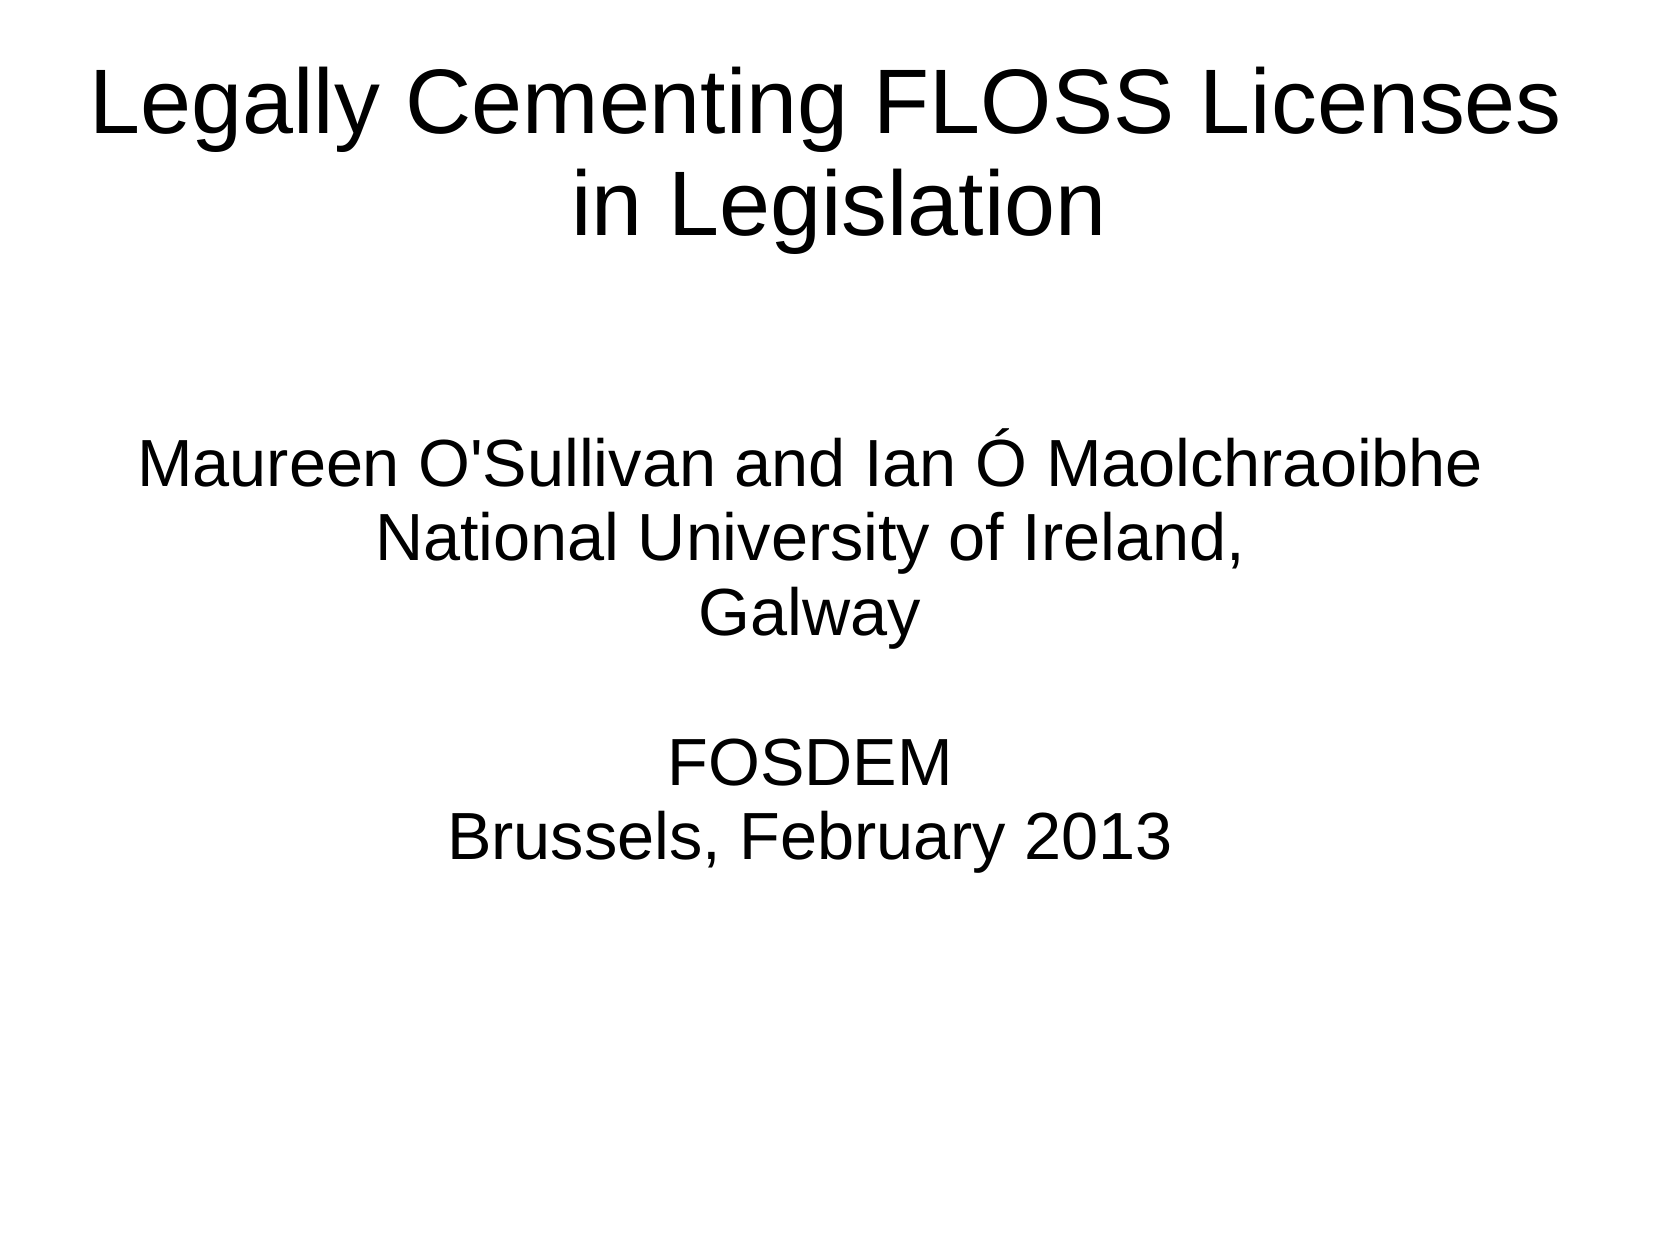

# Legally Cementing FLOSS Licenses in Legislation
Maureen O'Sullivan and Ian Ó Maolchraoibhe
National University of Ireland,
Galway
FOSDEM
Brussels, February 2013